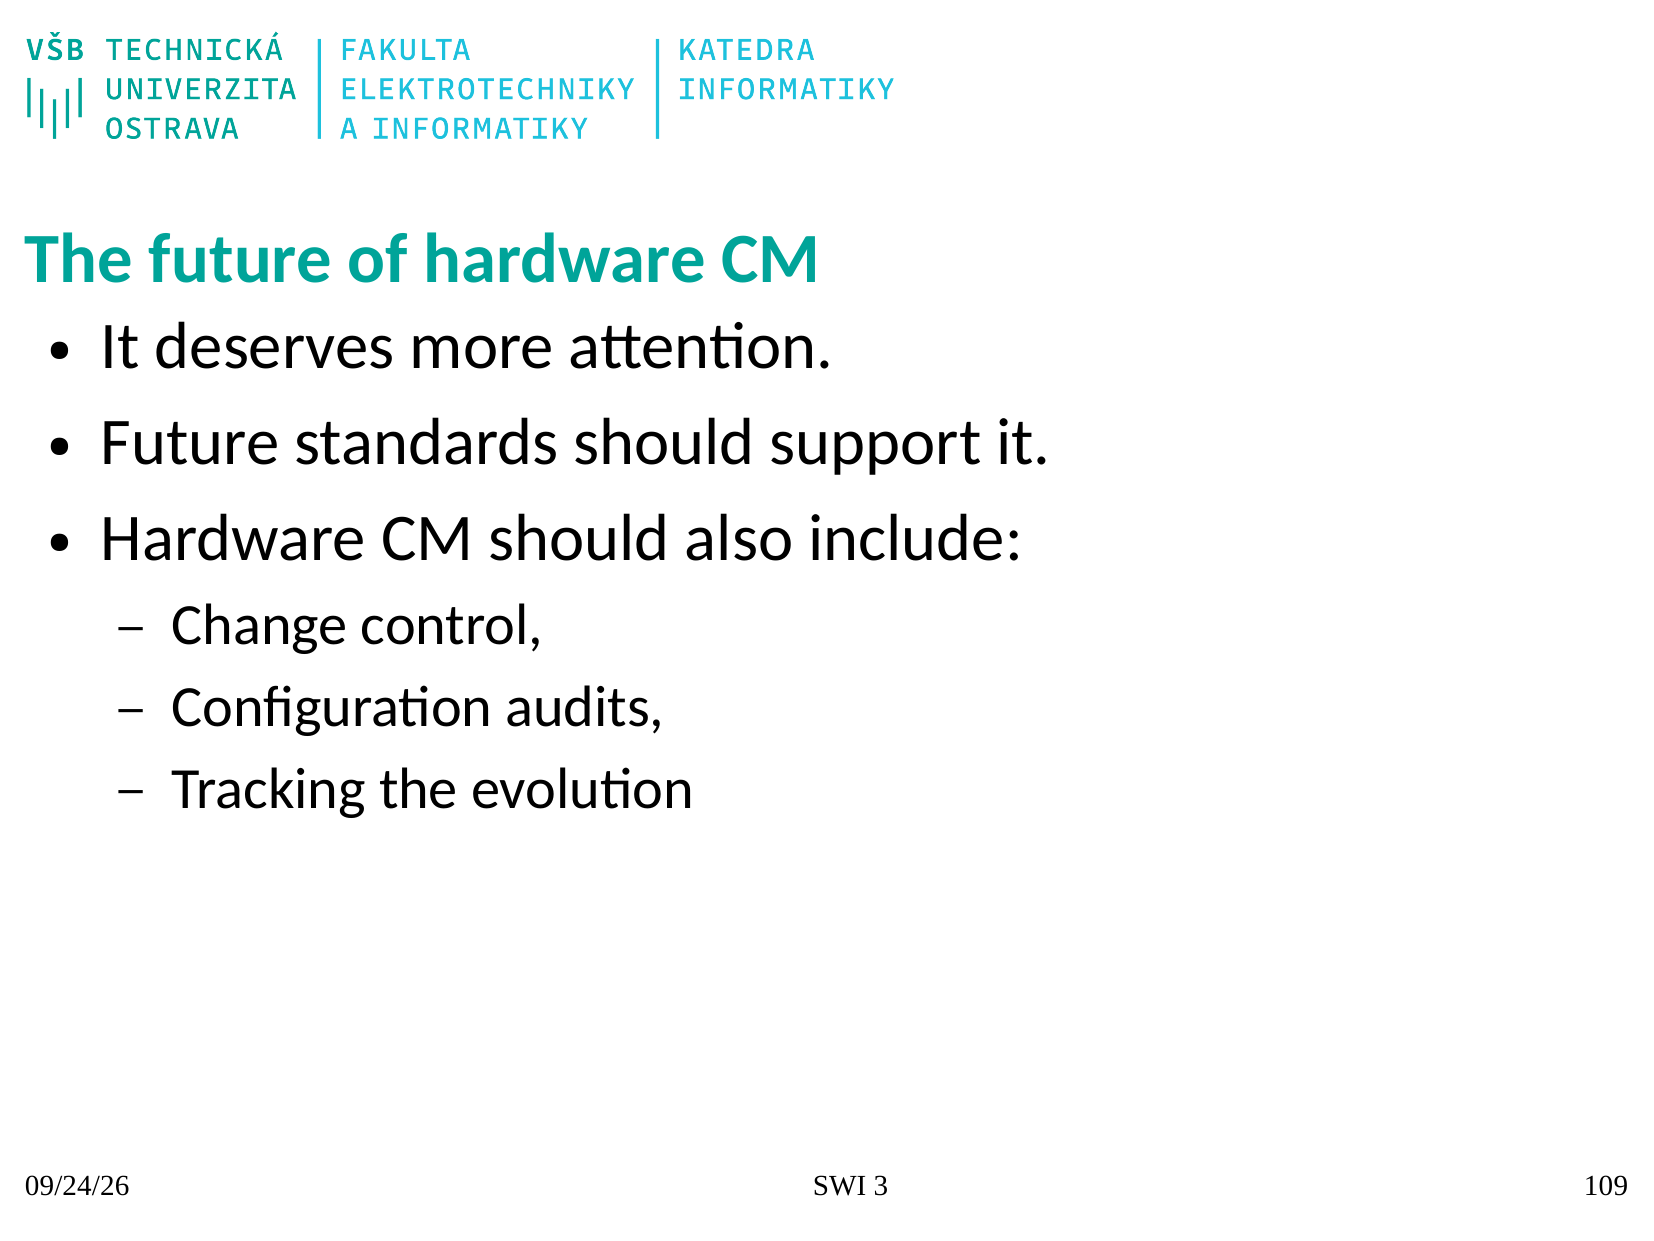

# The future of hardware CM
It deserves more attention.
Future standards should support it.
Hardware CM should also include:
Change control,
Configuration audits,
Tracking the evolution
SWI 3
109